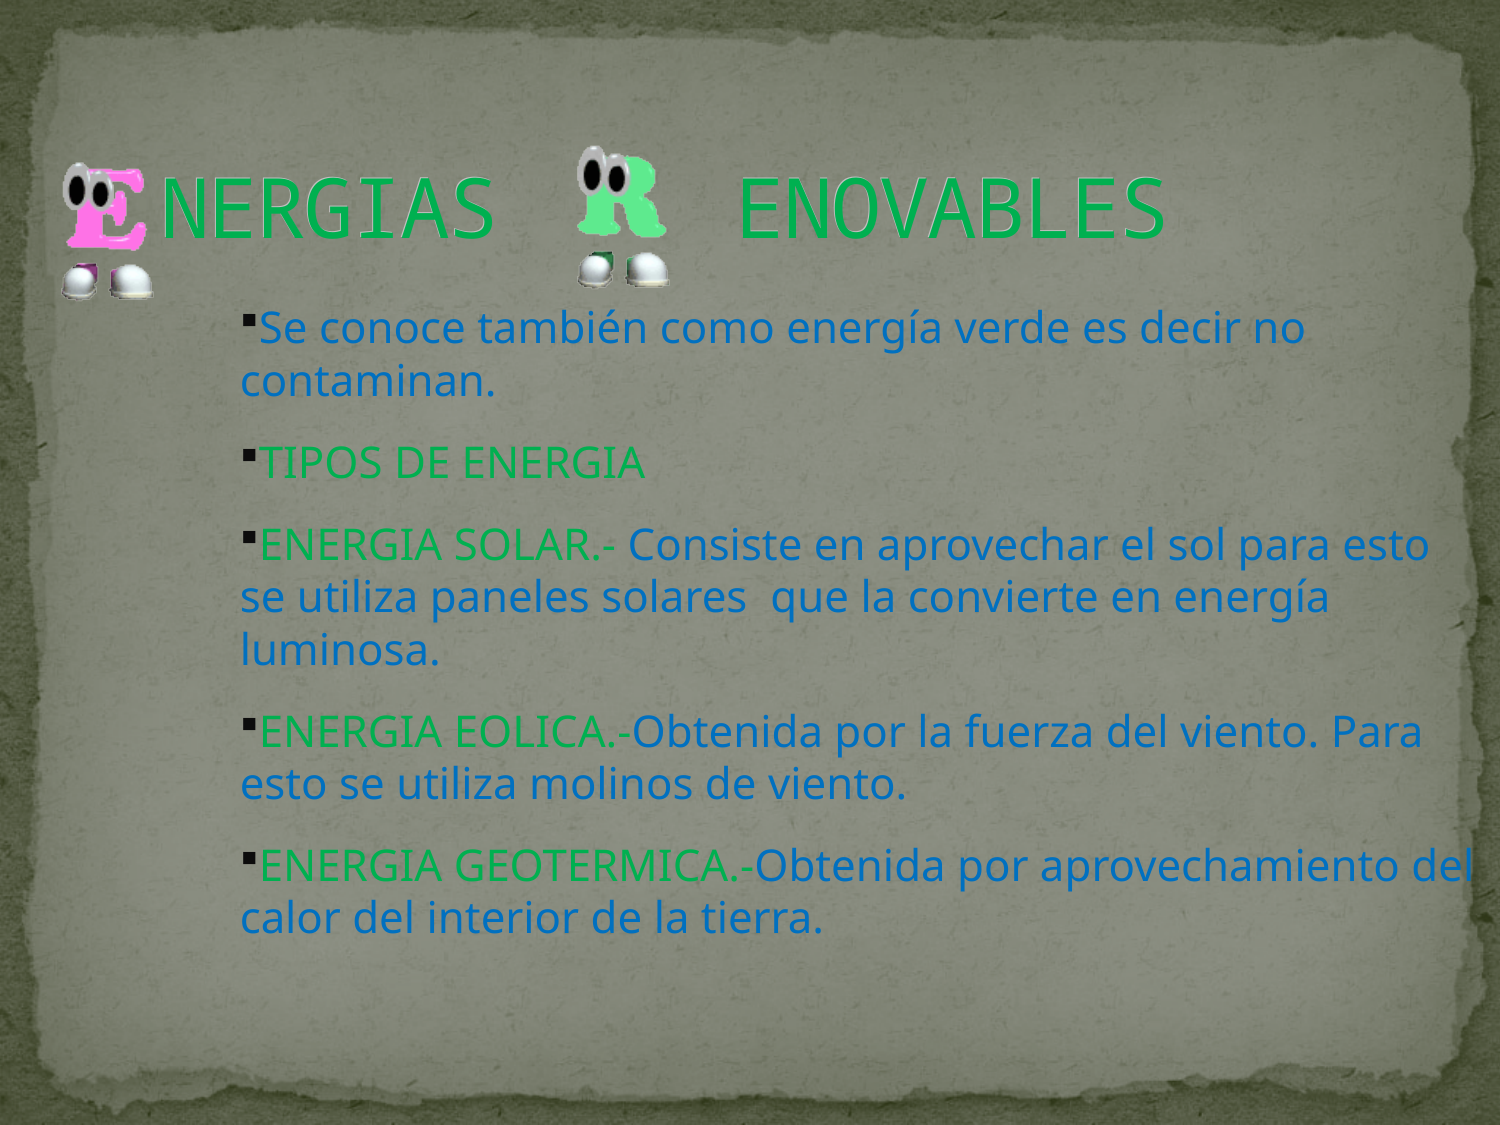

# NERGIAS ENOVABLES
Se conoce también como energía verde es decir no contaminan.
TIPOS DE ENERGIA
ENERGIA SOLAR.- Consiste en aprovechar el sol para esto se utiliza paneles solares que la convierte en energía luminosa.
ENERGIA EOLICA.-Obtenida por la fuerza del viento. Para esto se utiliza molinos de viento.
ENERGIA GEOTERMICA.-Obtenida por aprovechamiento del calor del interior de la tierra.